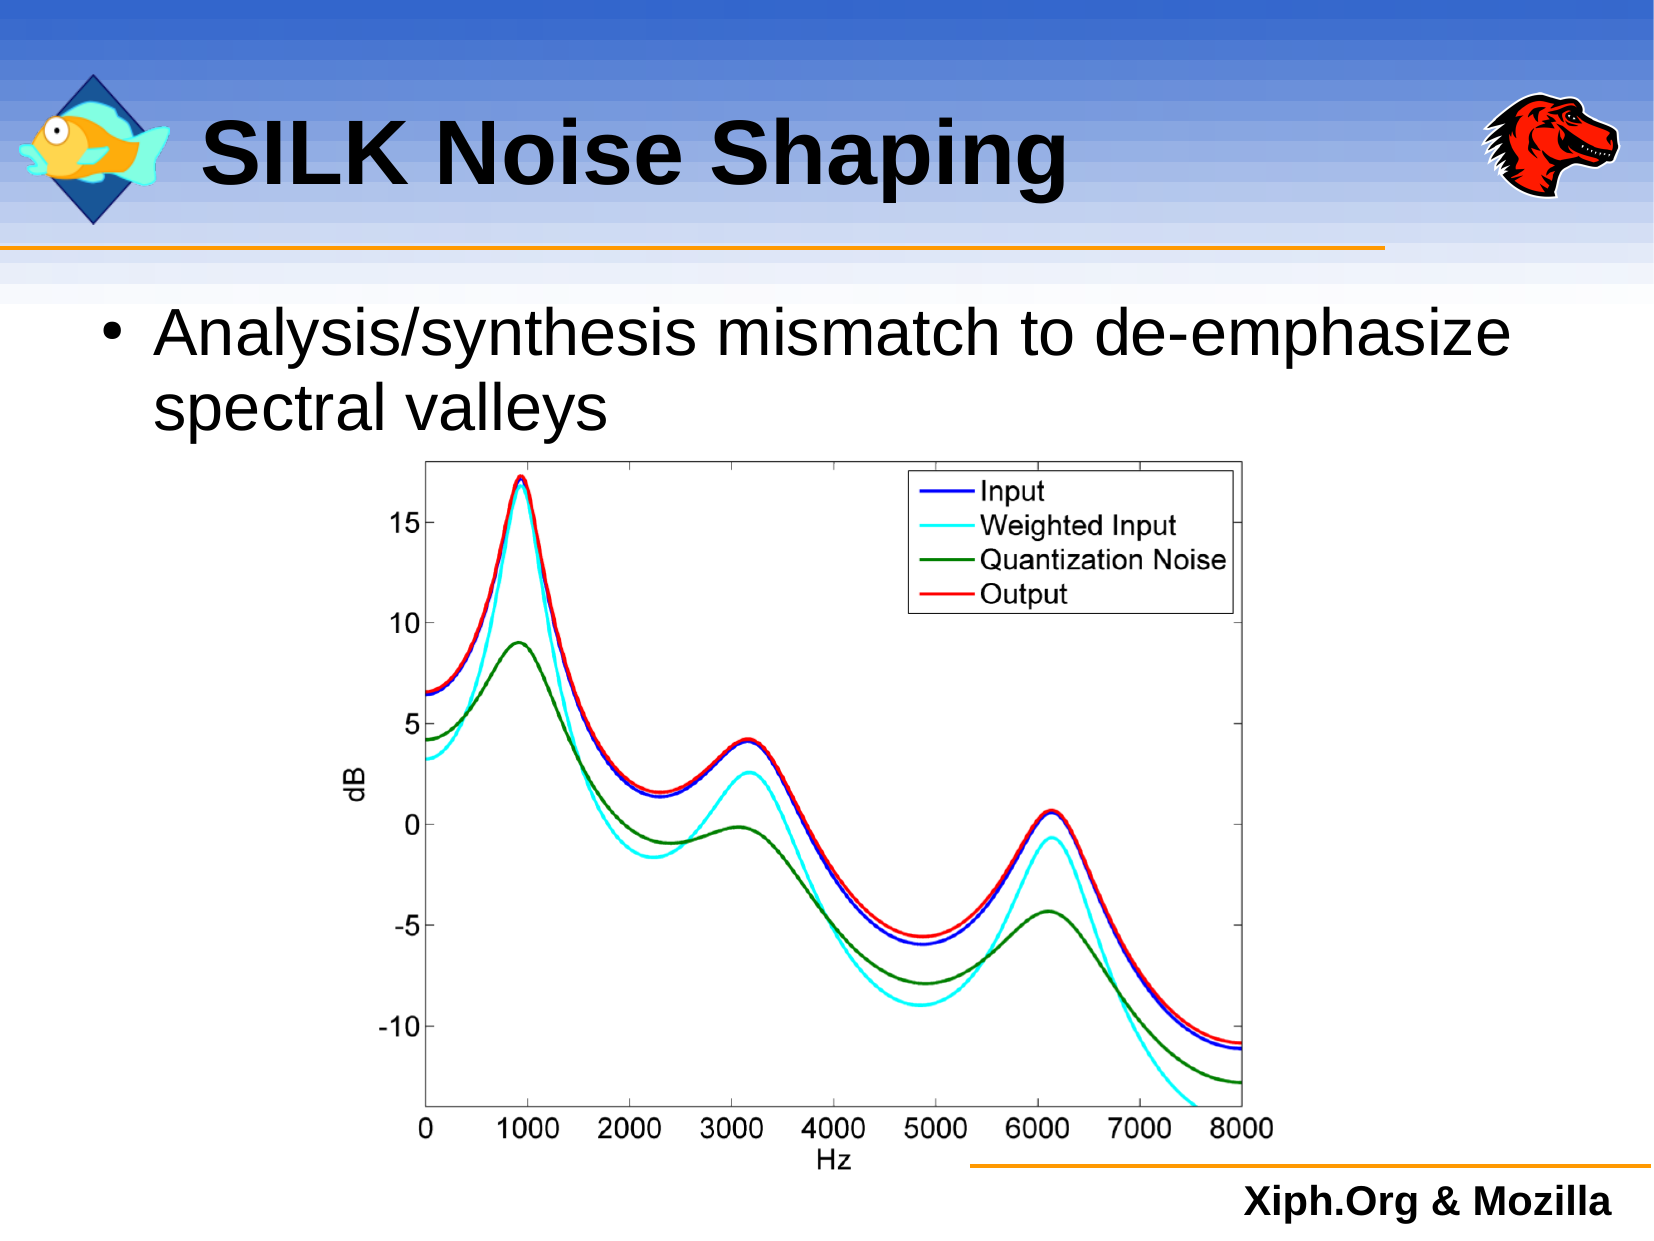

# SILK Noise Shaping
Analysis/synthesis mismatch to de-emphasize spectral valleys